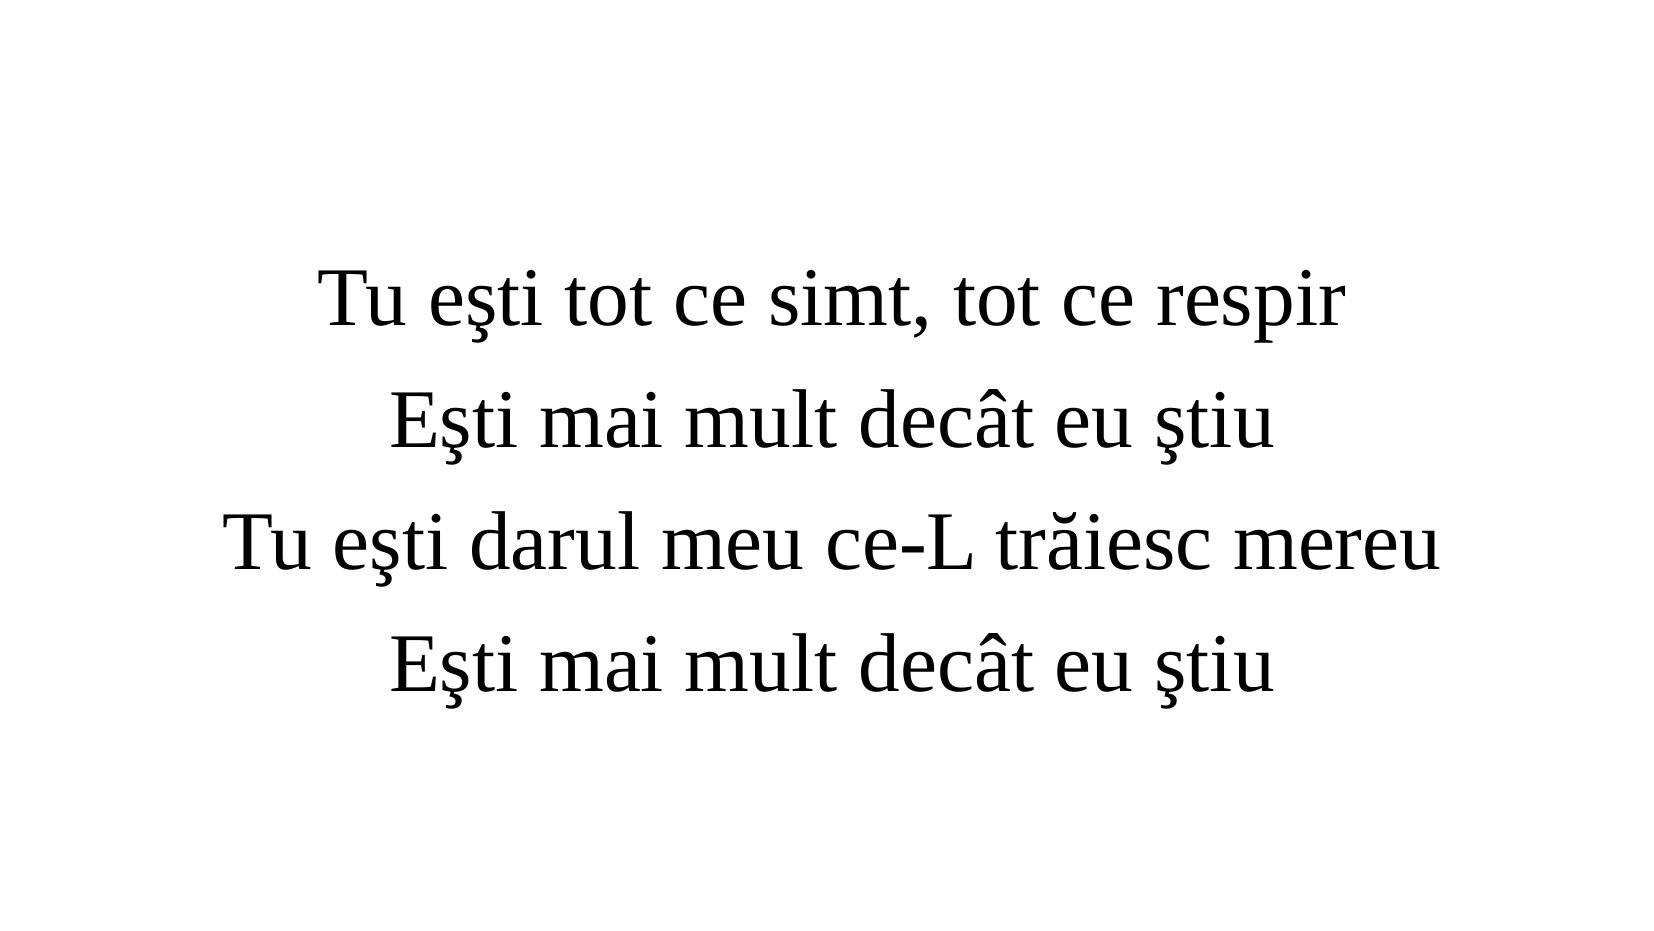

# Tu eşti tot ce simt, tot ce respir
Eşti mai mult decât eu ştiu
Tu eşti darul meu ce-L trăiesc mereu
Eşti mai mult decât eu ştiu